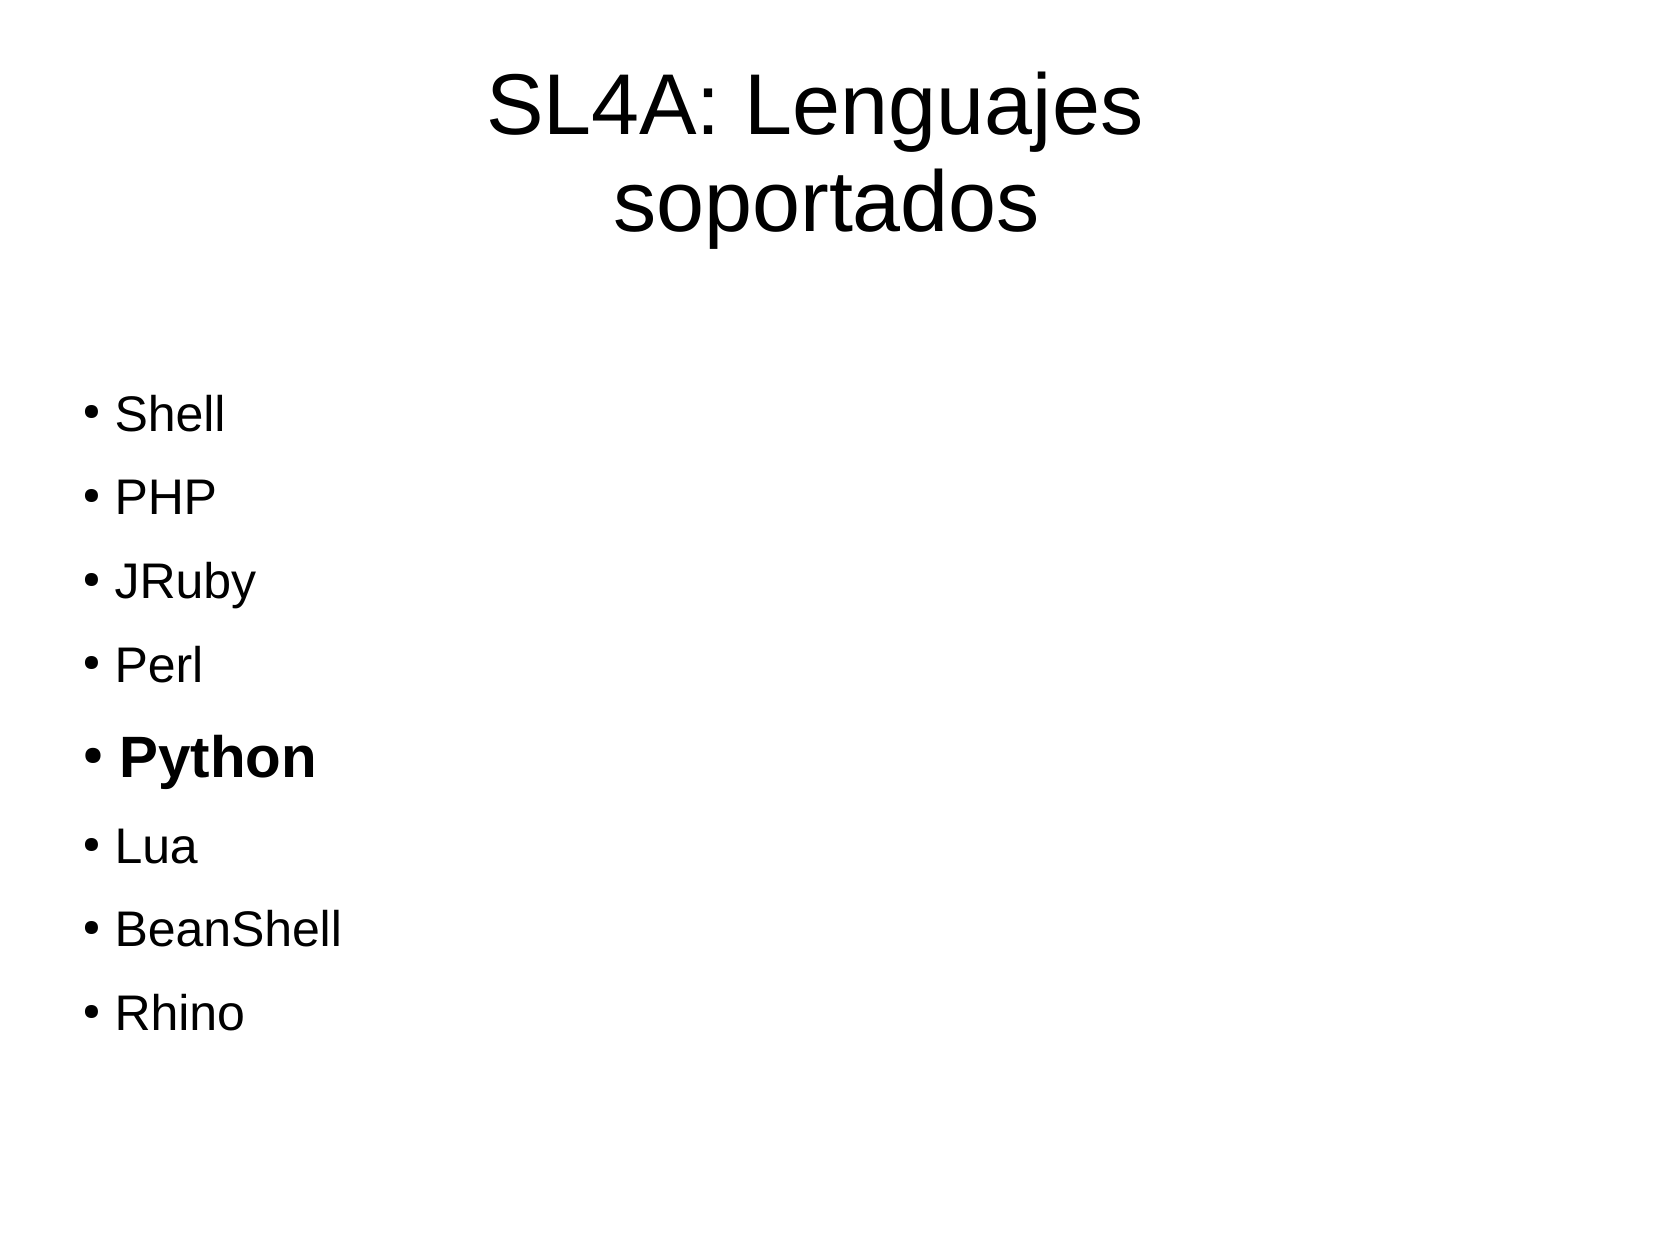

# SL4A: Lenguajes soportados
 Shell
 PHP
 JRuby
 Perl
 Python
 Lua
 BeanShell
 Rhino